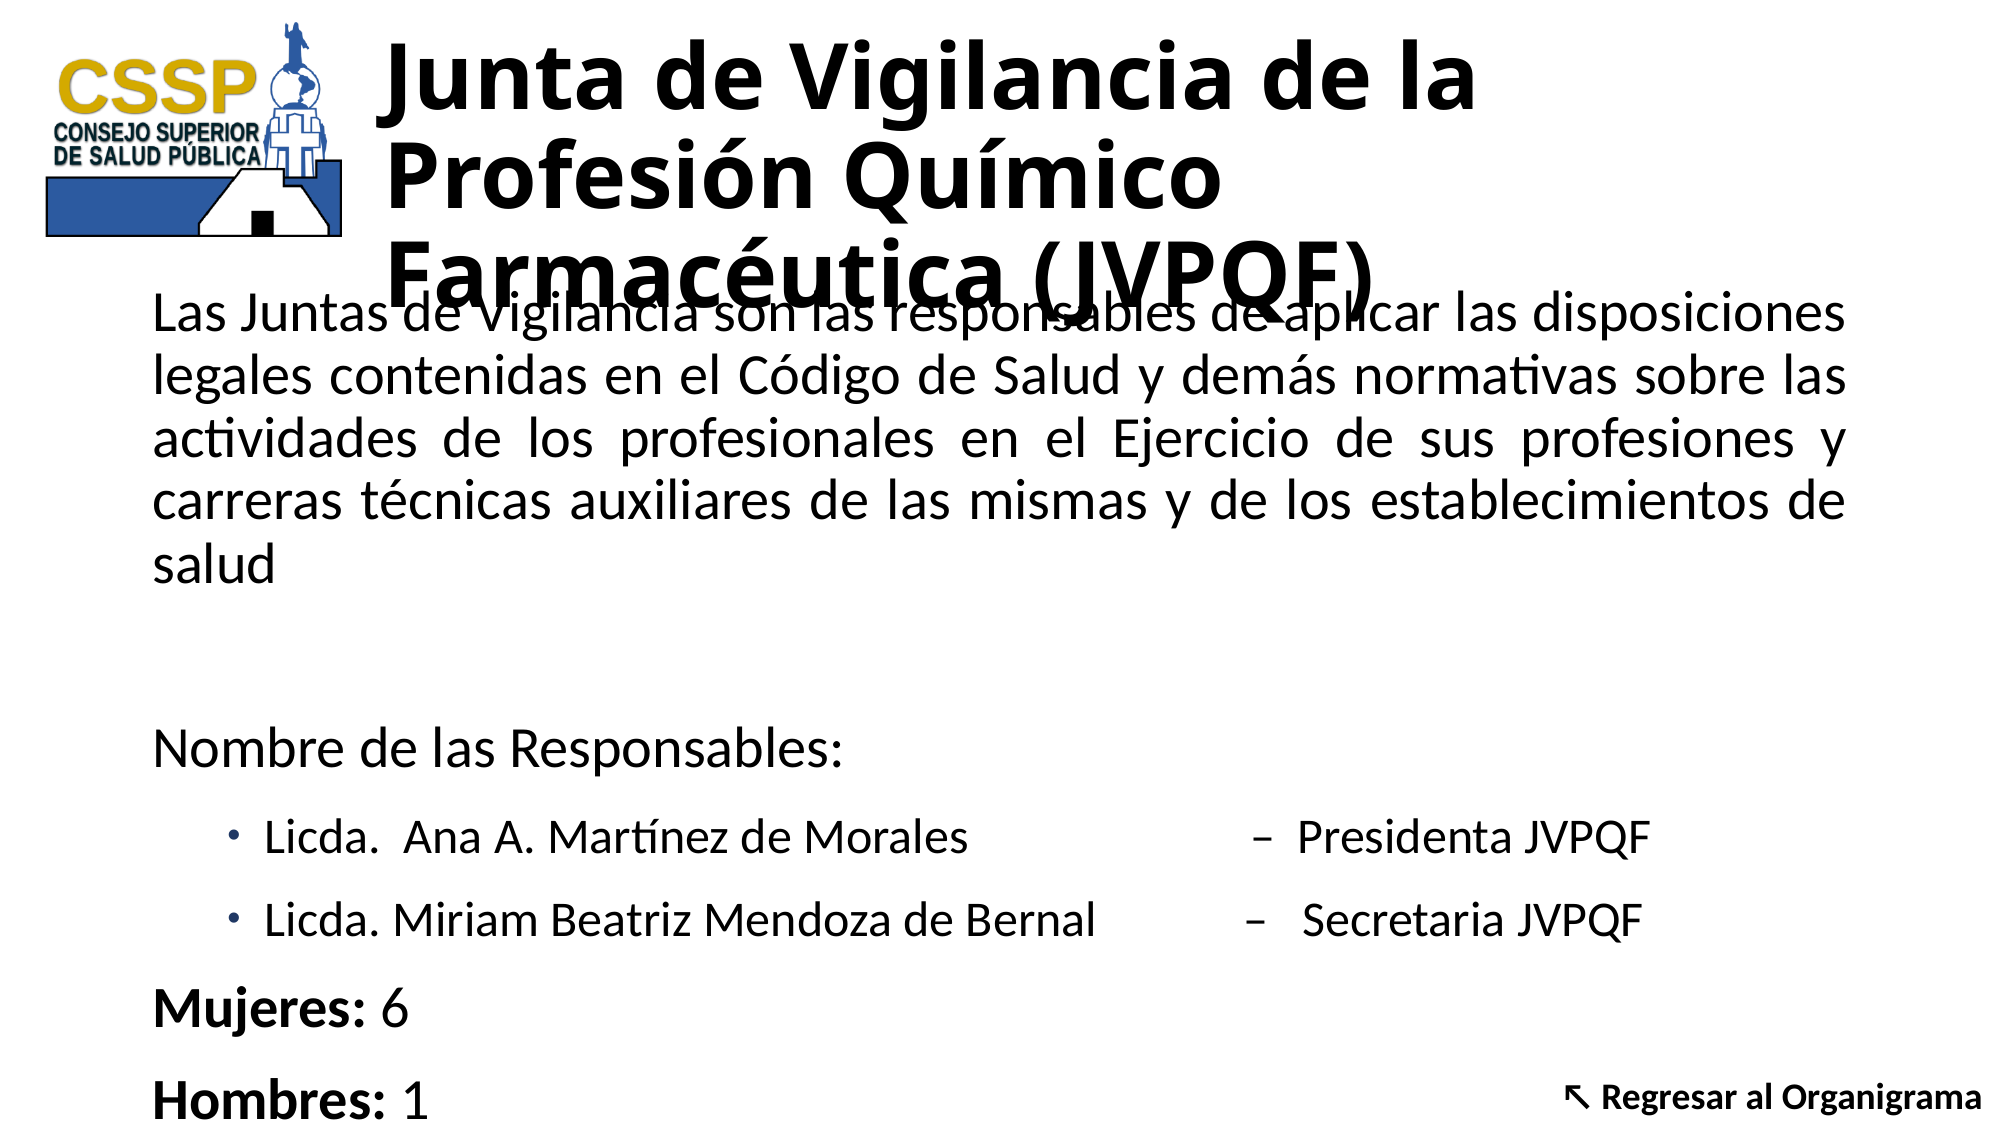

# Junta de Vigilancia de la Profesión Químico Farmacéutica (JVPQF)
Las Juntas de Vigilancia son las responsables de aplicar las disposiciones legales contenidas en el Código de Salud y demás normativas sobre las actividades de los profesionales en el Ejercicio de sus profesiones y carreras técnicas auxiliares de las mismas y de los establecimientos de salud
Nombre de las Responsables:
Licda. Ana A. Martínez de Morales – Presidenta JVPQF
Licda. Miriam Beatriz Mendoza de Bernal – Secretaria JVPQF
Mujeres: 6
Hombres: 1
Total de empleados: 7
↖ Regresar al Organigrama